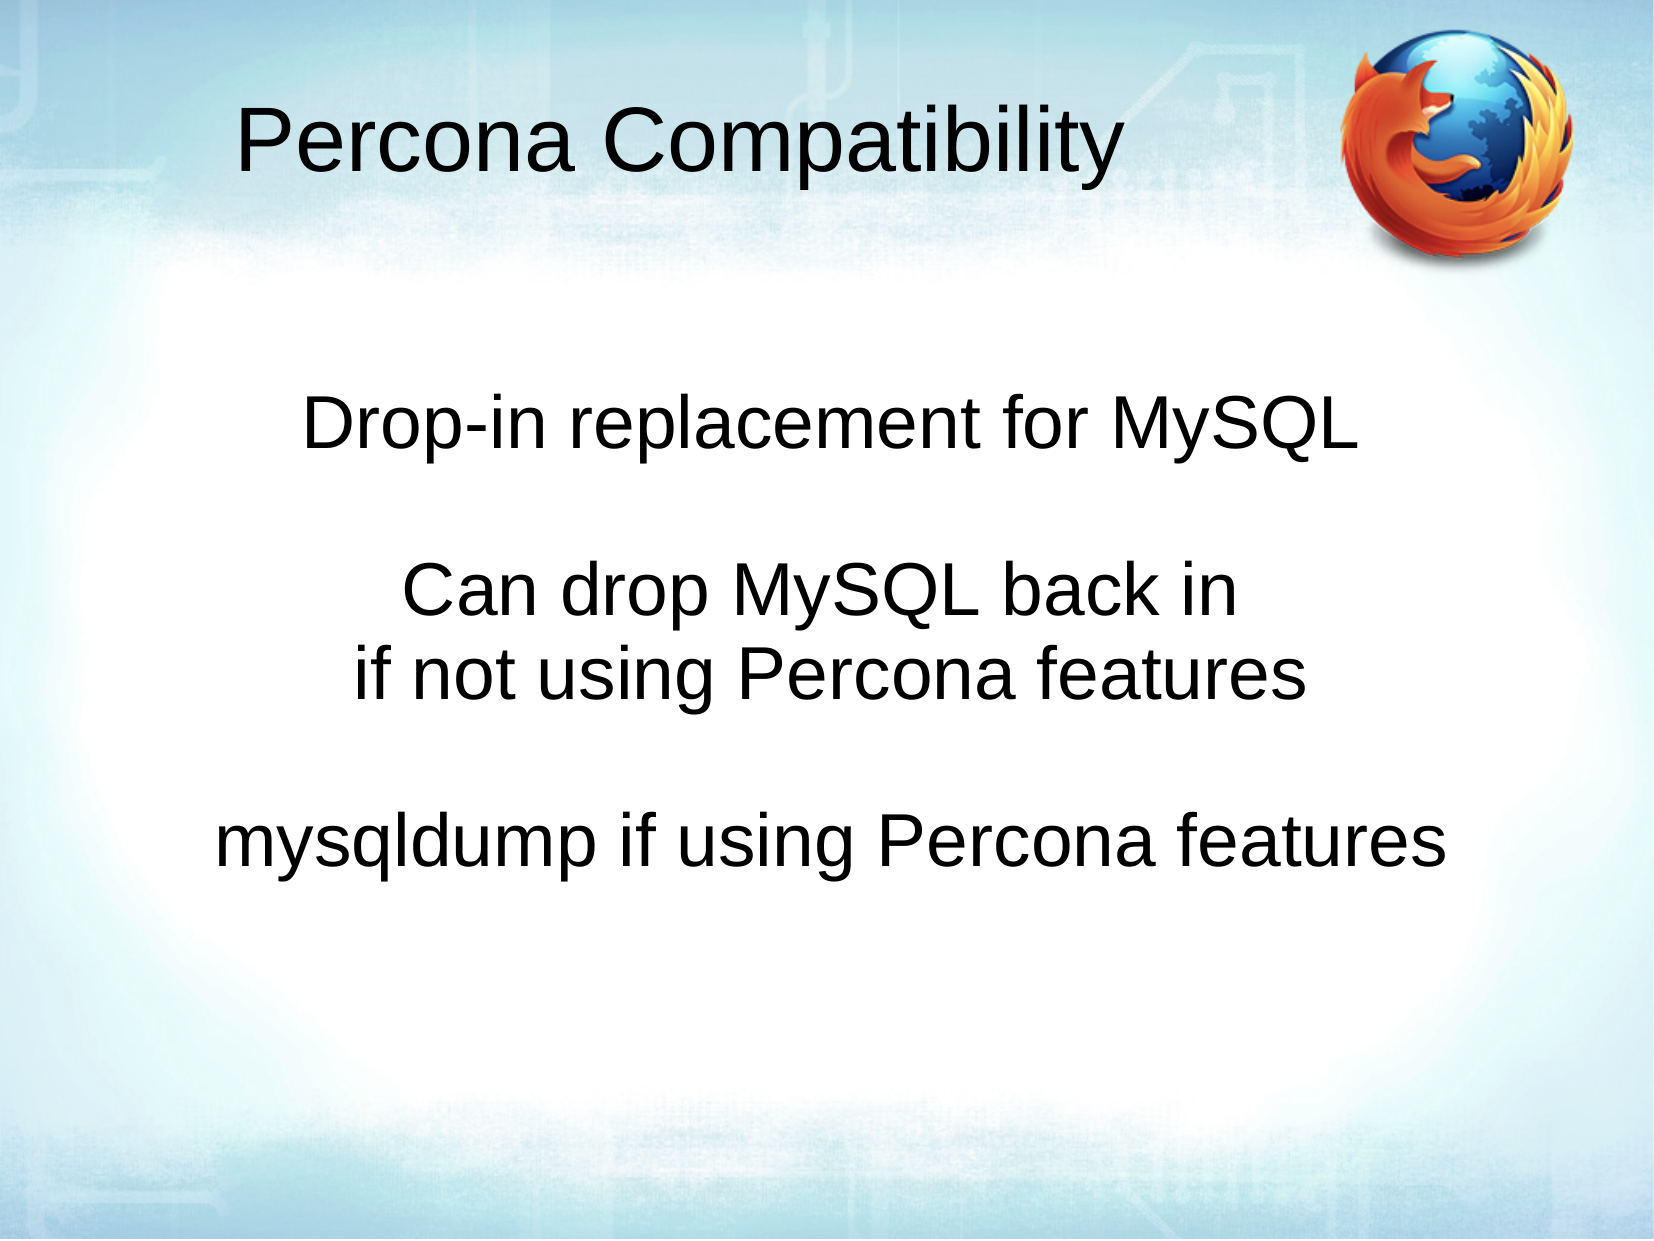

# Percona Compatibility
Drop-in replacement for MySQL
Can drop MySQL back in
if not using Percona features
mysqldump if using Percona features